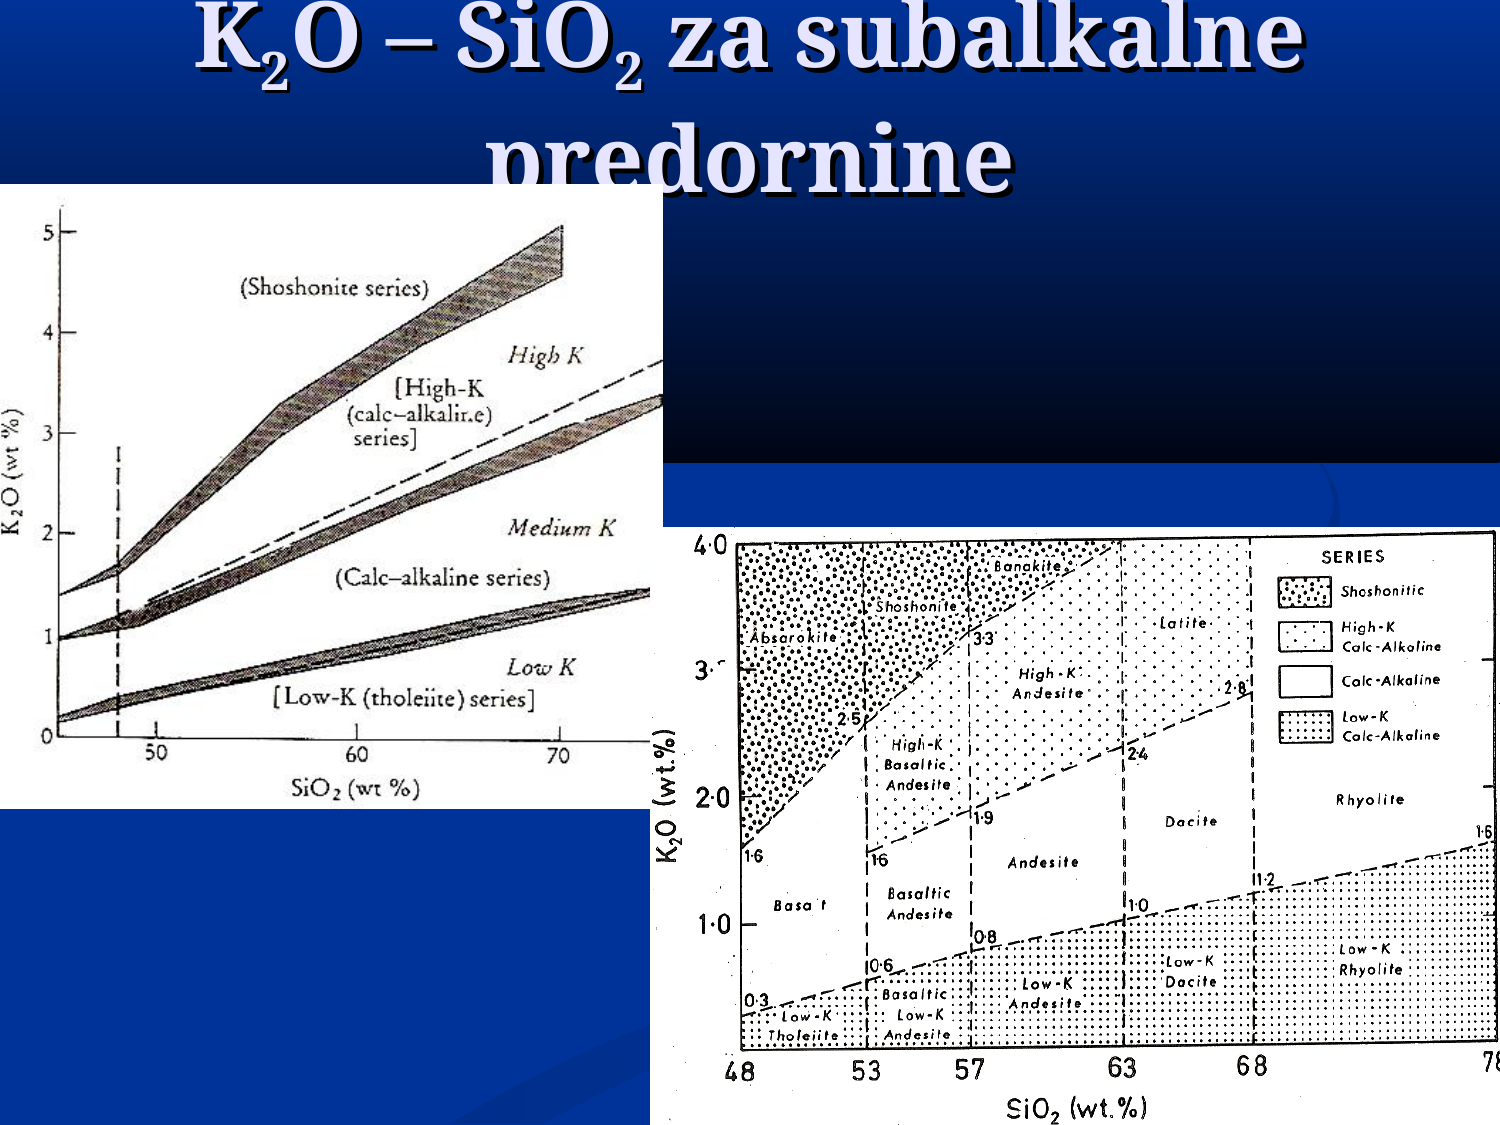

# K2O – SiO2 za subalkalne predornine